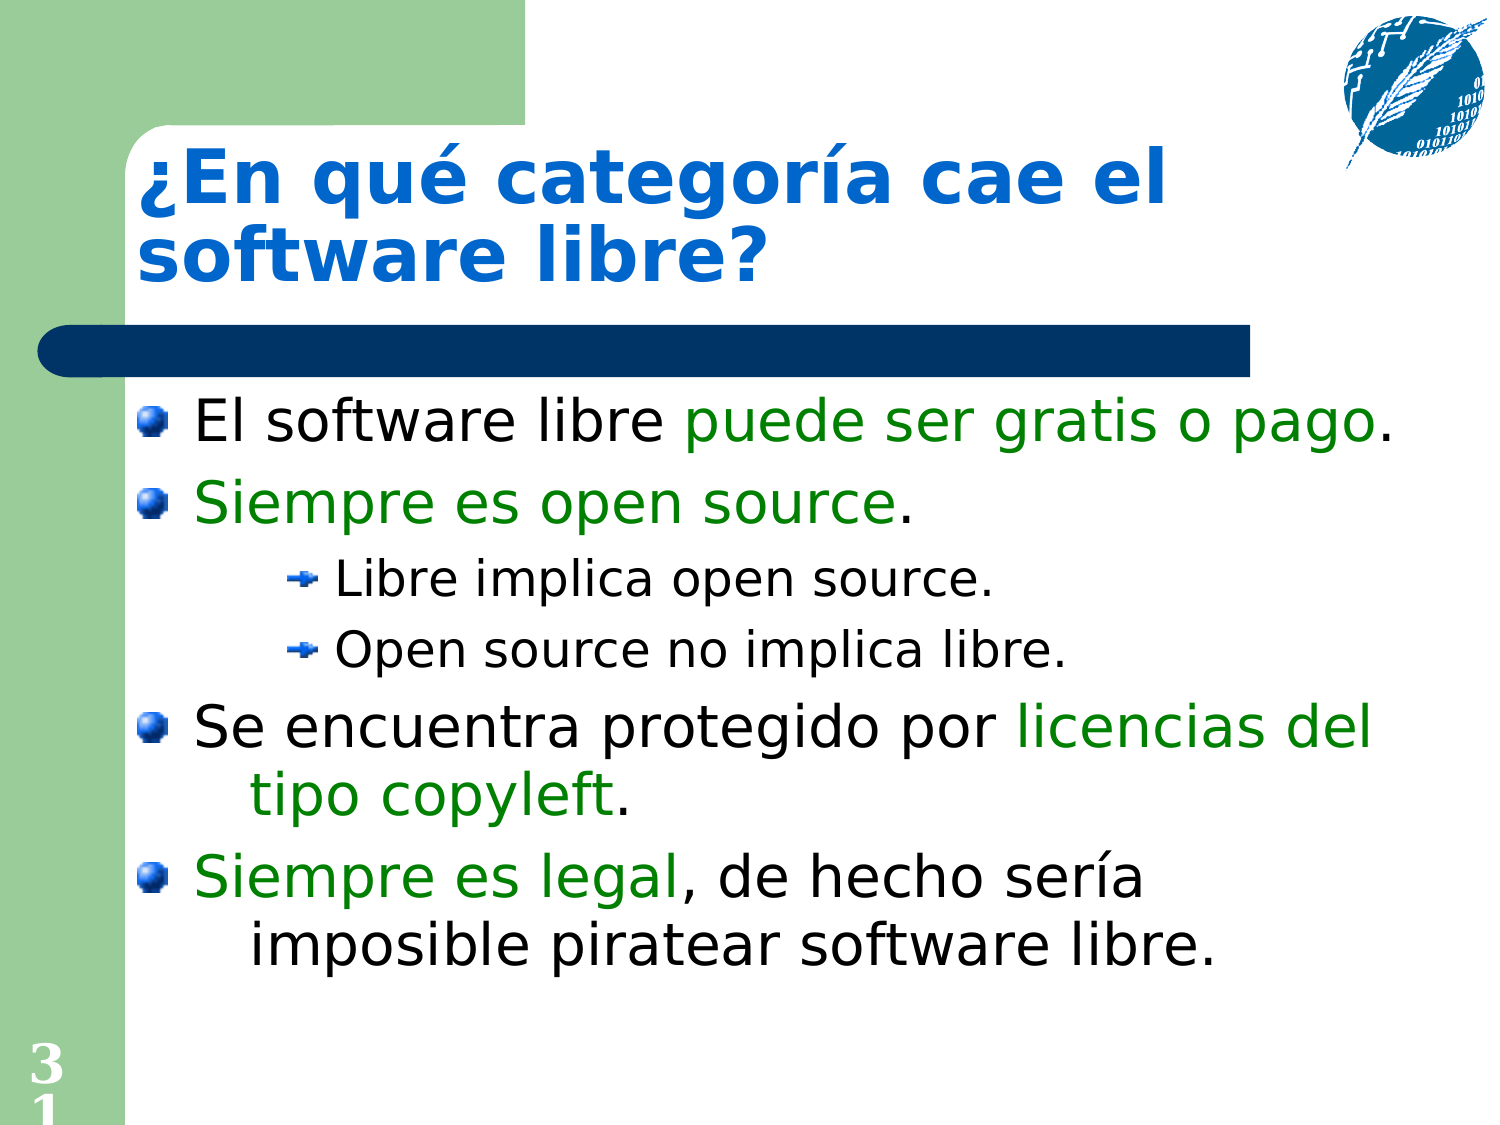

# ¿En qué categoría cae el software libre?
El software libre puede ser gratis o pago.
Siempre es open source.
Libre implica open source.
Open source no implica libre.
Se encuentra protegido por licencias del tipo copyleft.
Siempre es legal, de hecho sería imposible piratear software libre.
31